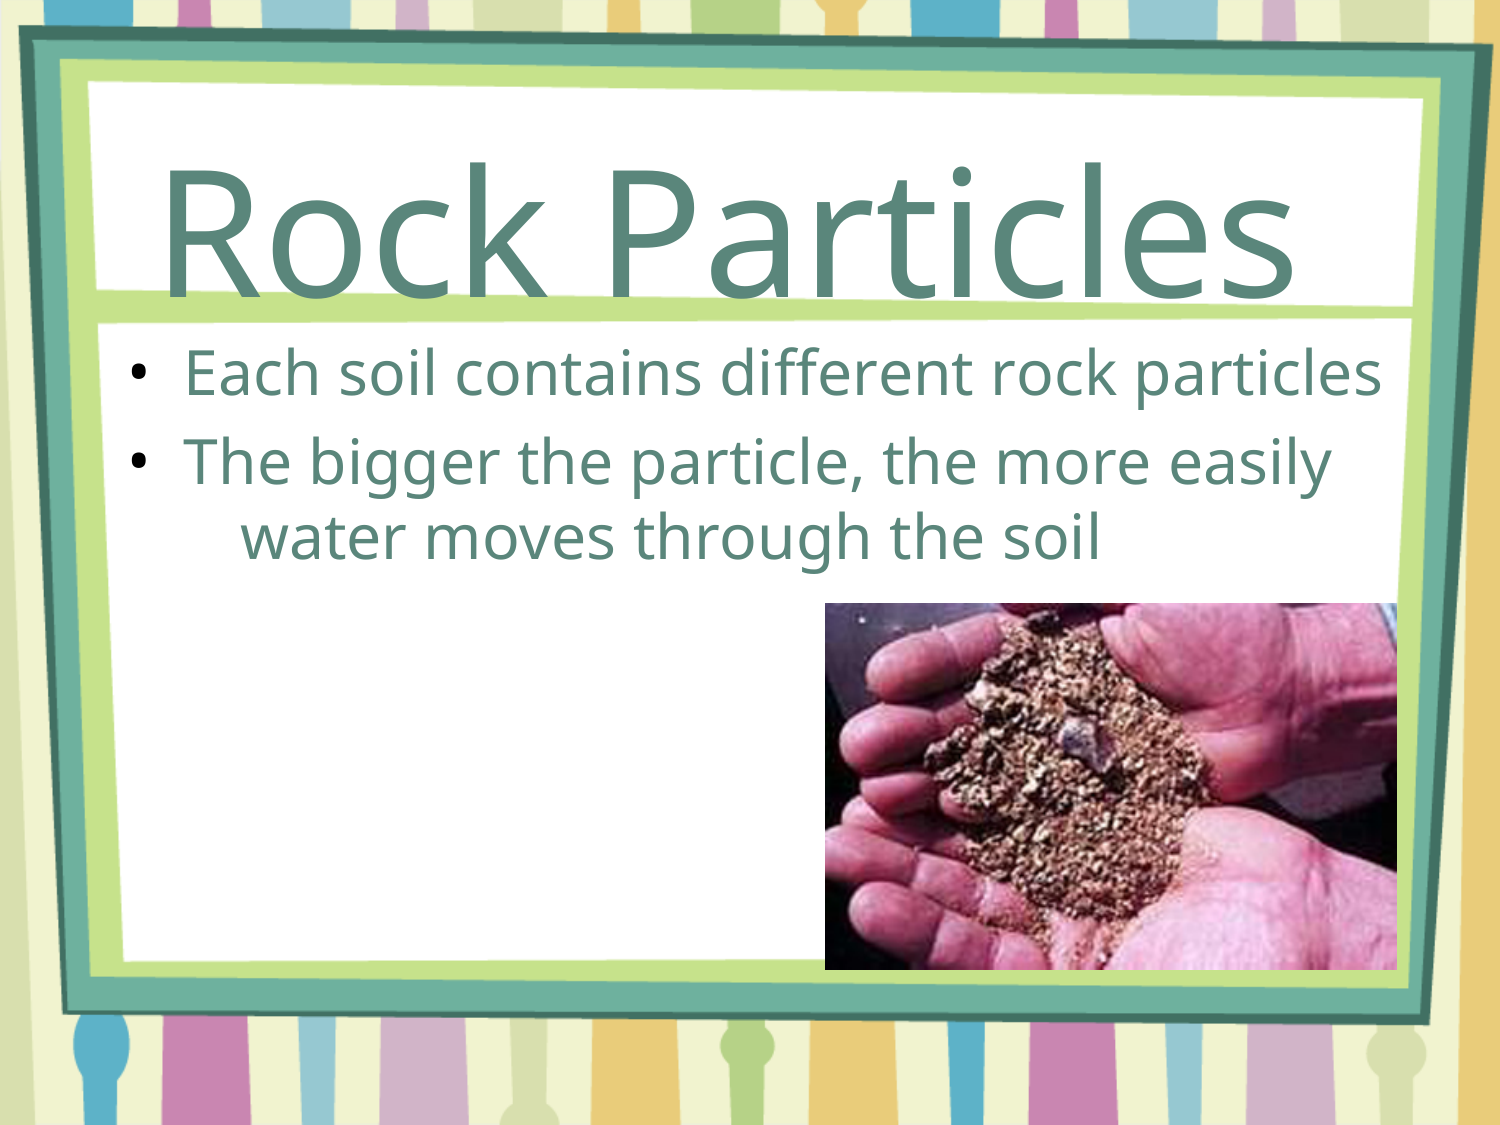

# Rock Particles
Each soil contains different rock particles
The bigger the particle, the more easily water moves through the soil